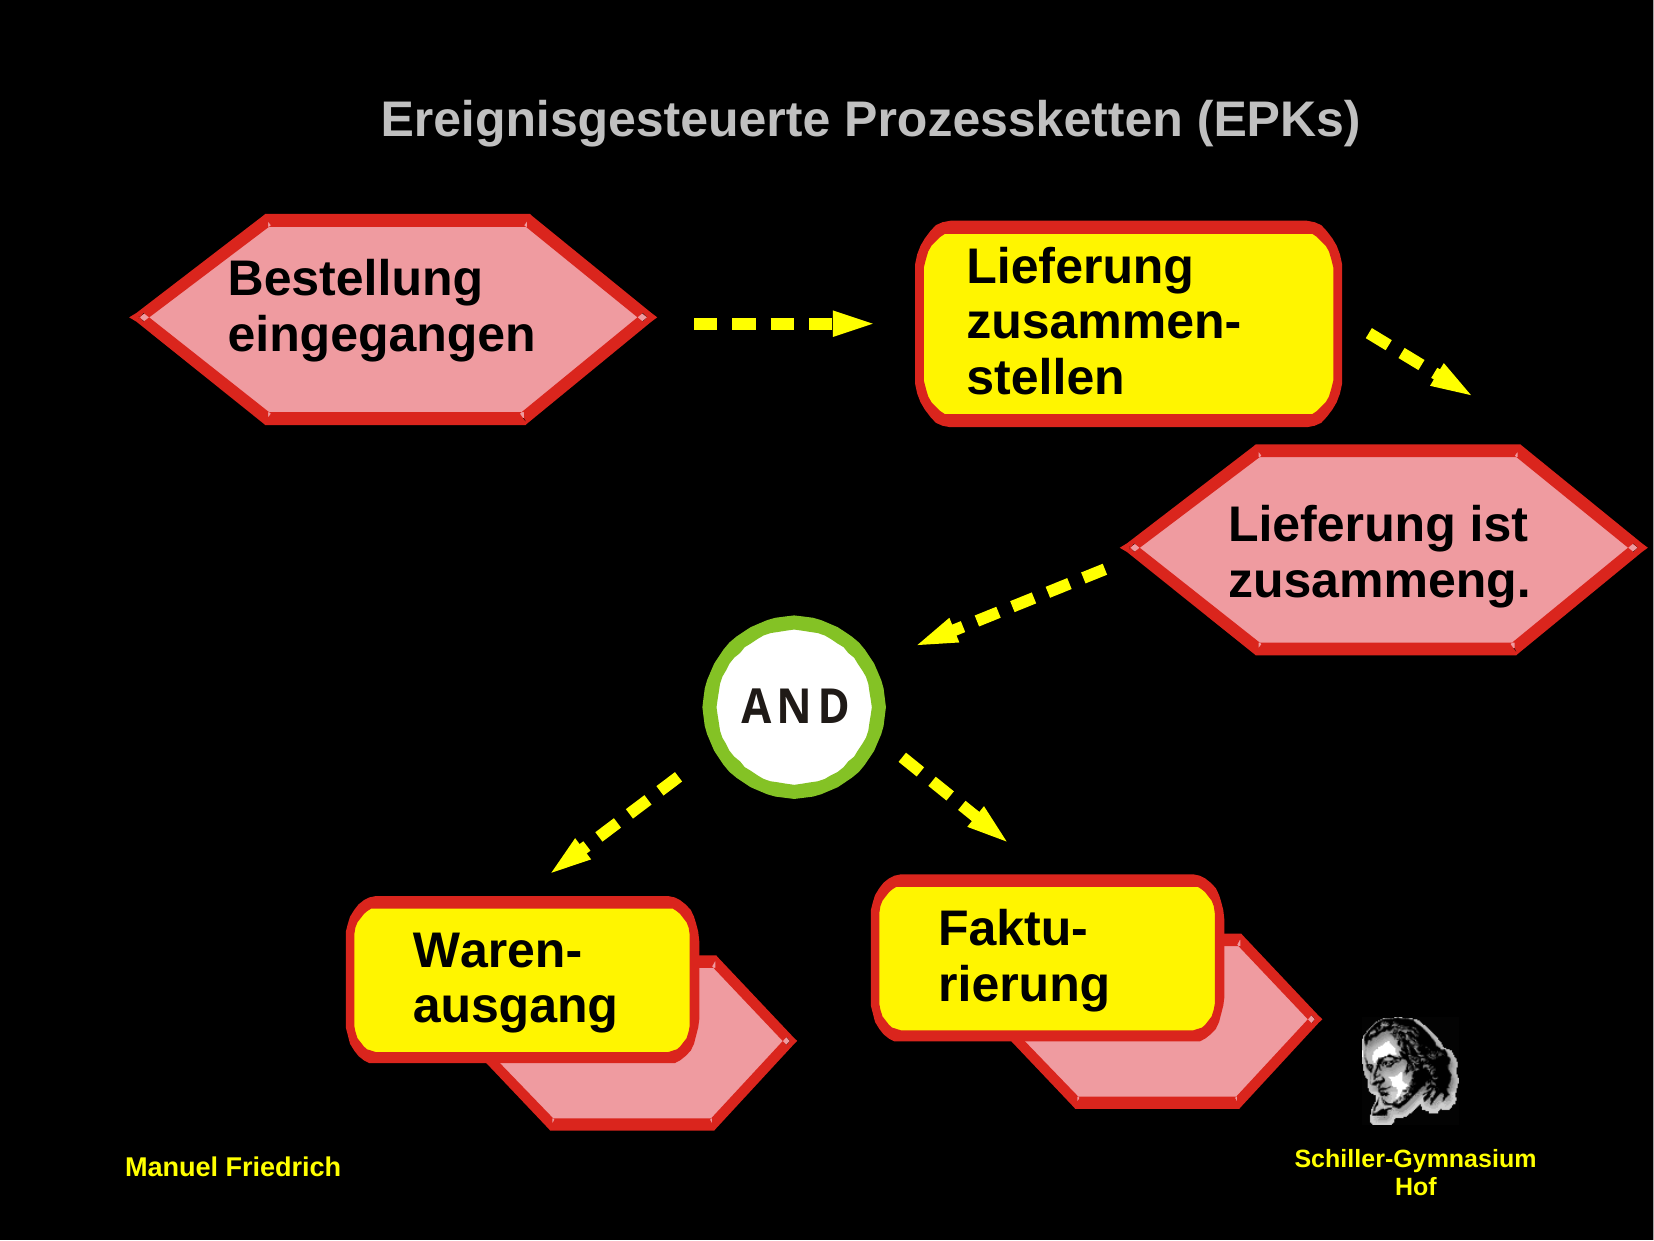

Ereignisgesteuerte Prozessketten (EPKs)
Lieferung
zusammen-
stellen
Bestellung
eingegangen
Lieferung ist
zusammeng.
Faktu-
rierung
Waren-
ausgang
Schiller-Gymnasium
Hof
Manuel Friedrich